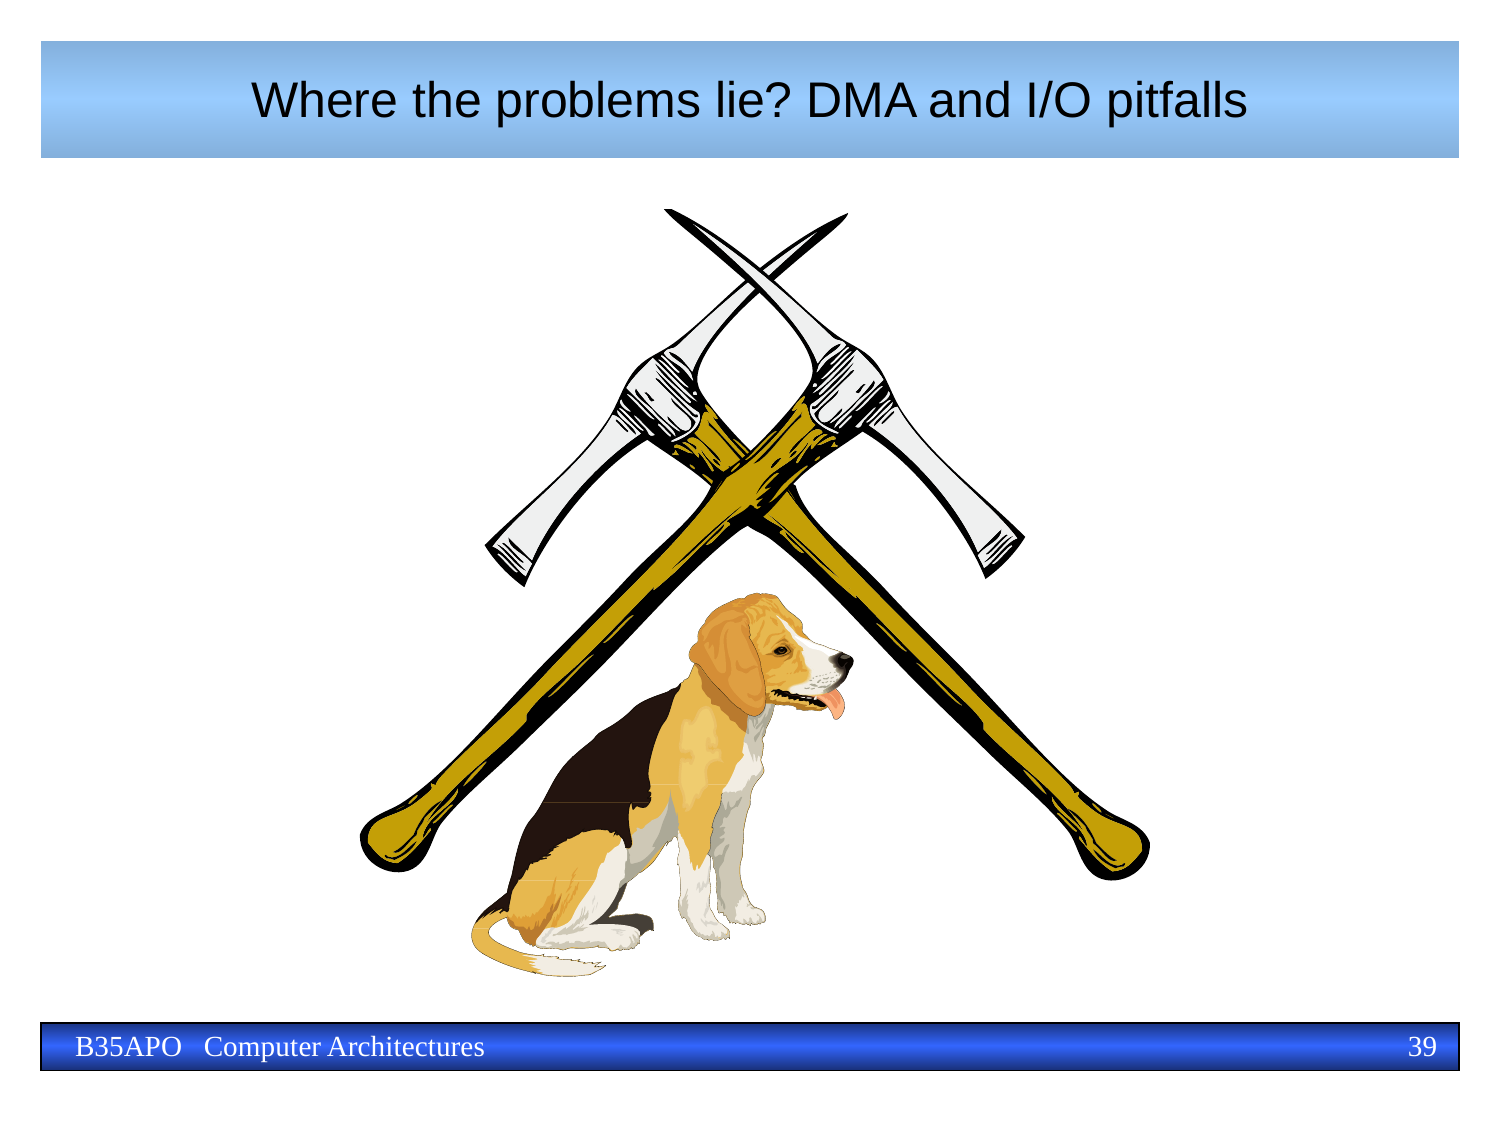

# Where the problems lie? DMA and I/O pitfalls
B35APO Computer Architectures
39